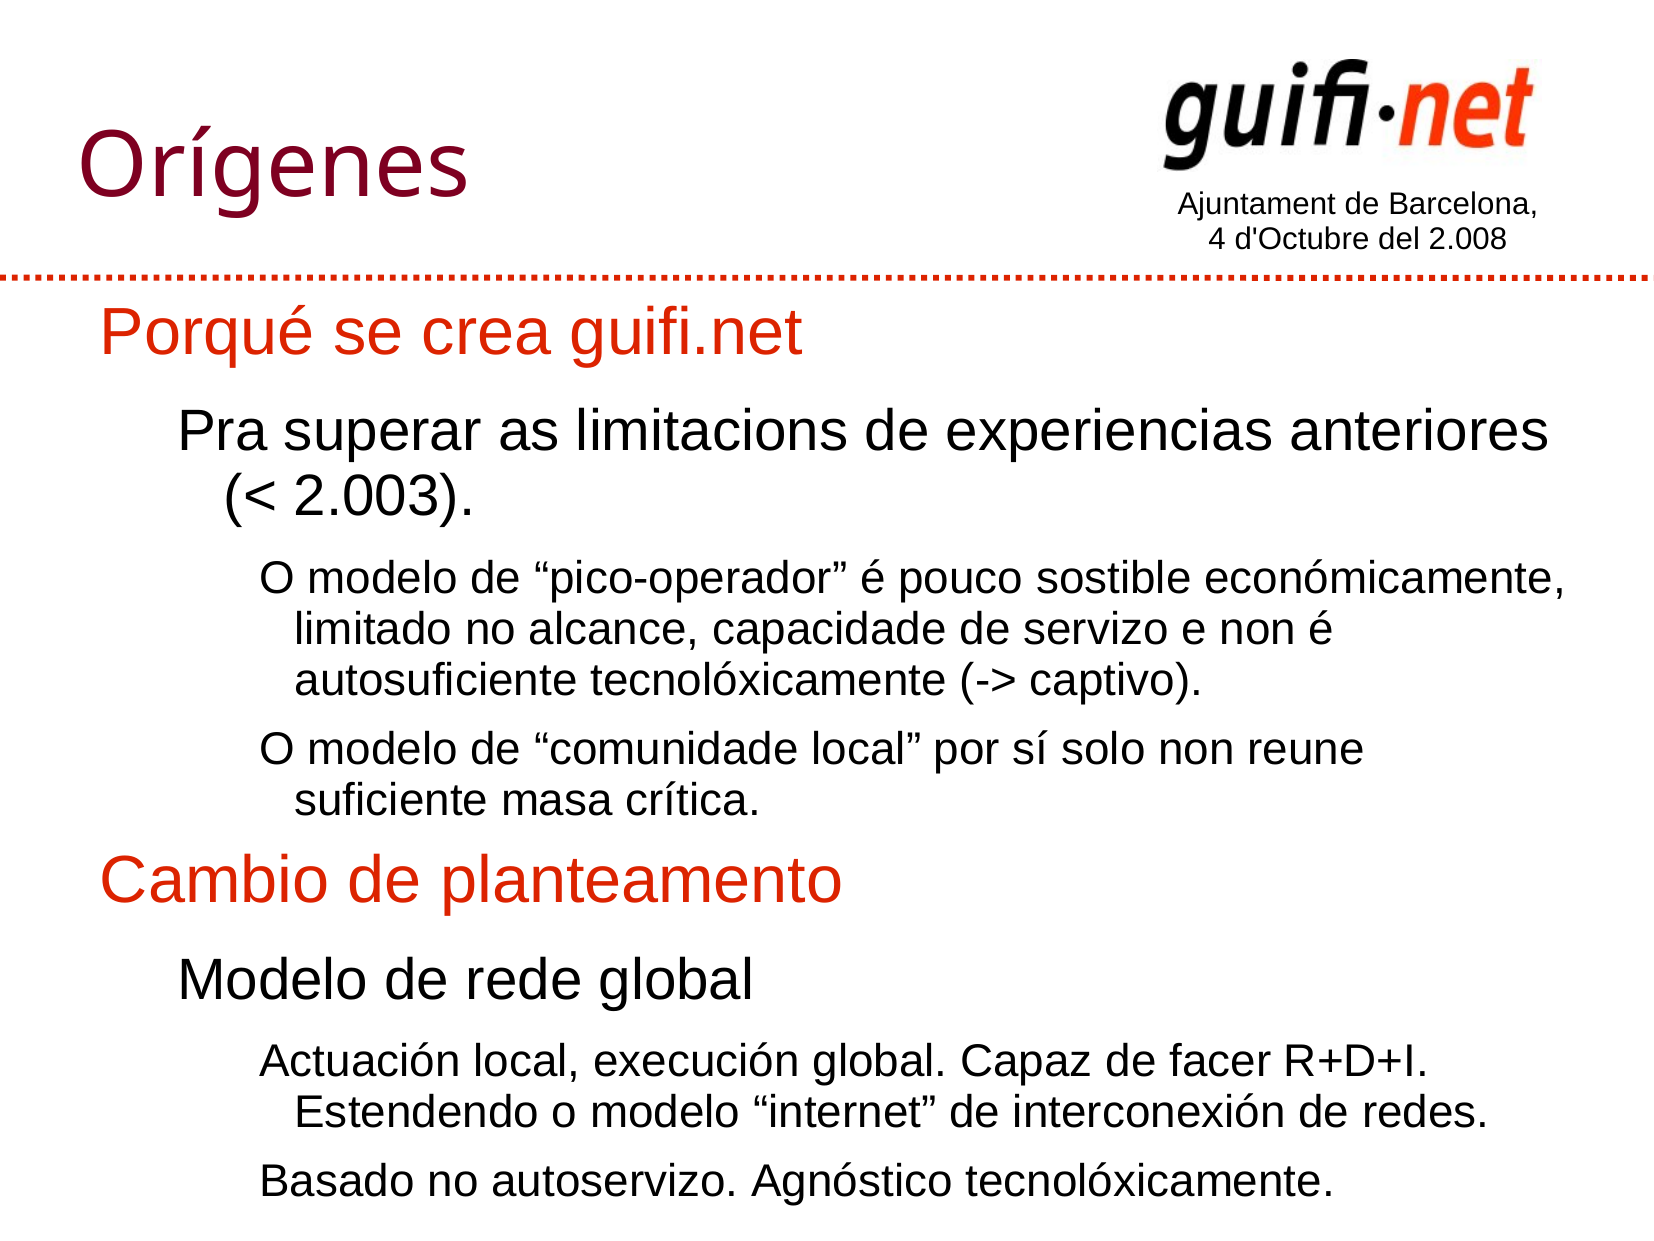

Orígenes
Porqué se crea guifi.net
Pra superar as limitacions de experiencias anteriores (< 2.003).
O modelo de “pico-operador” é pouco sostible económicamente, limitado no alcance, capacidade de servizo e non é autosuficiente tecnolóxicamente (-> captivo).
O modelo de “comunidade local” por sí solo non reune suficiente masa crítica.
Cambio de planteamento
Modelo de rede global
Actuación local, execución global. Capaz de facer R+D+I. Estendendo o modelo “internet” de interconexión de redes.
Basado no autoservizo. Agnóstico tecnolóxicamente.